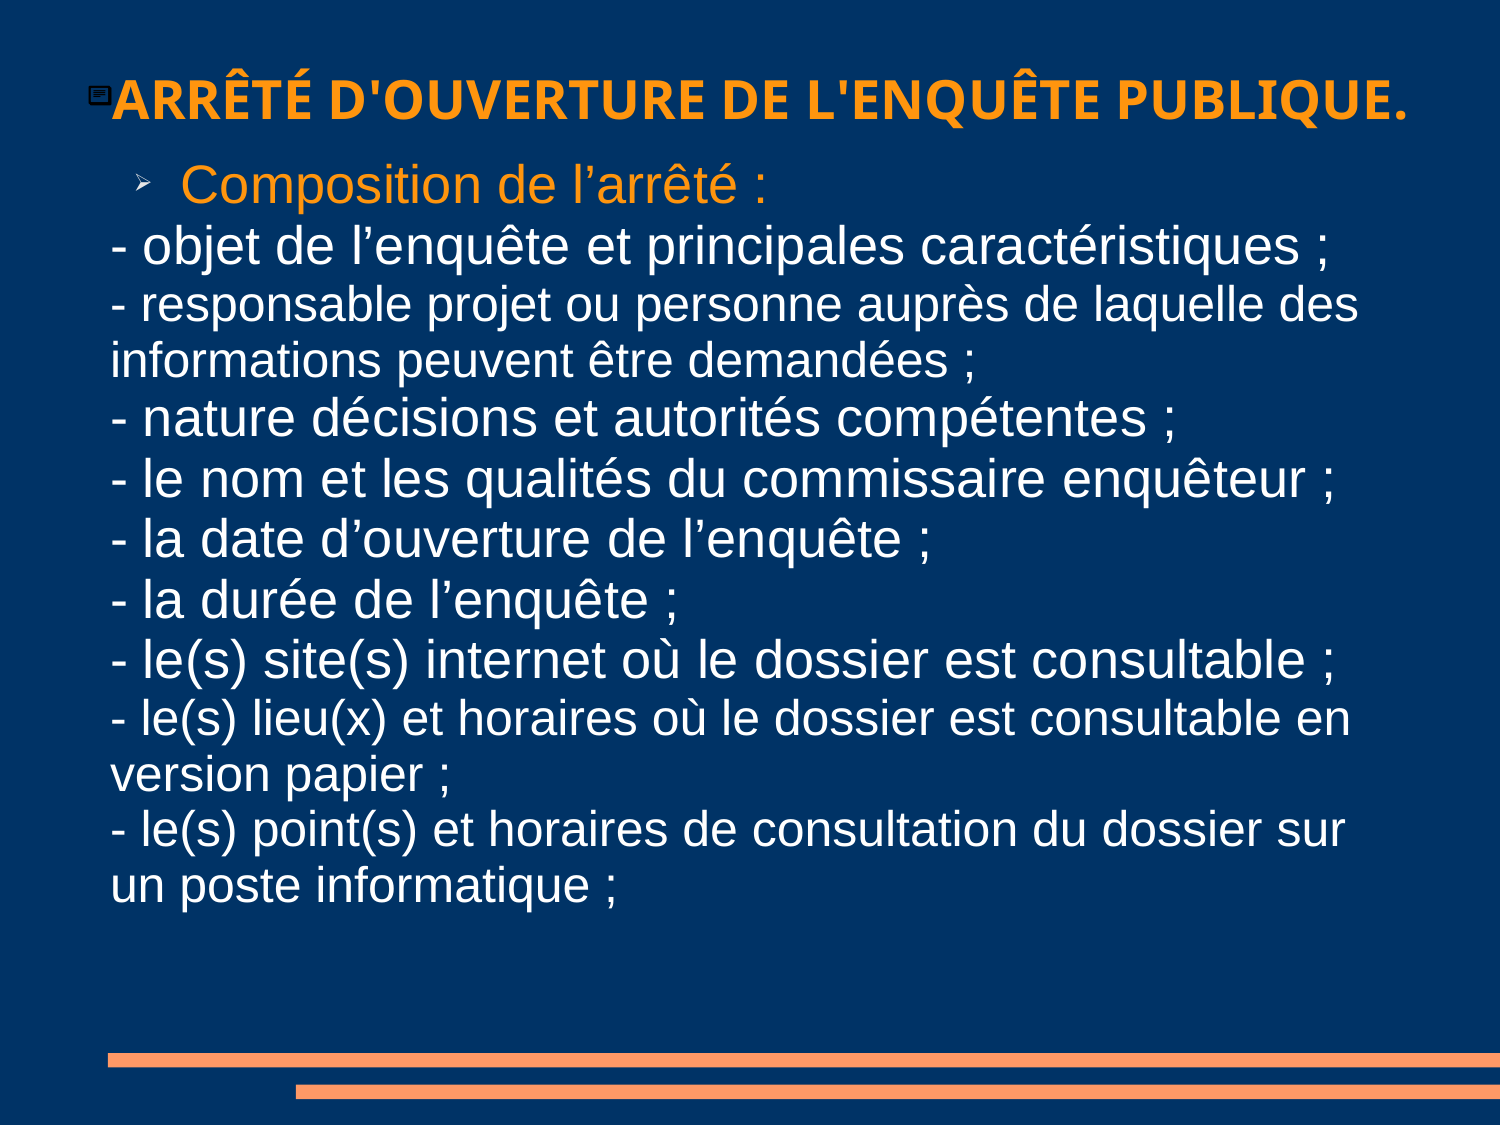

# ARRÊTÉ D'OUVERTURE DE L'ENQUÊTE PUBLIQUE.
Composition de l’arrêté :
- objet de l’enquête et principales caractéristiques ;
- responsable projet ou personne auprès de laquelle des informations peuvent être demandées ;
- nature décisions et autorités compétentes ;
- le nom et les qualités du commissaire enquêteur ;
- la date d’ouverture de l’enquête ;
- la durée de l’enquête ;
- le(s) site(s) internet où le dossier est consultable ;
- le(s) lieu(x) et horaires où le dossier est consultable en version papier ;
- le(s) point(s) et horaires de consultation du dossier sur un poste informatique ;